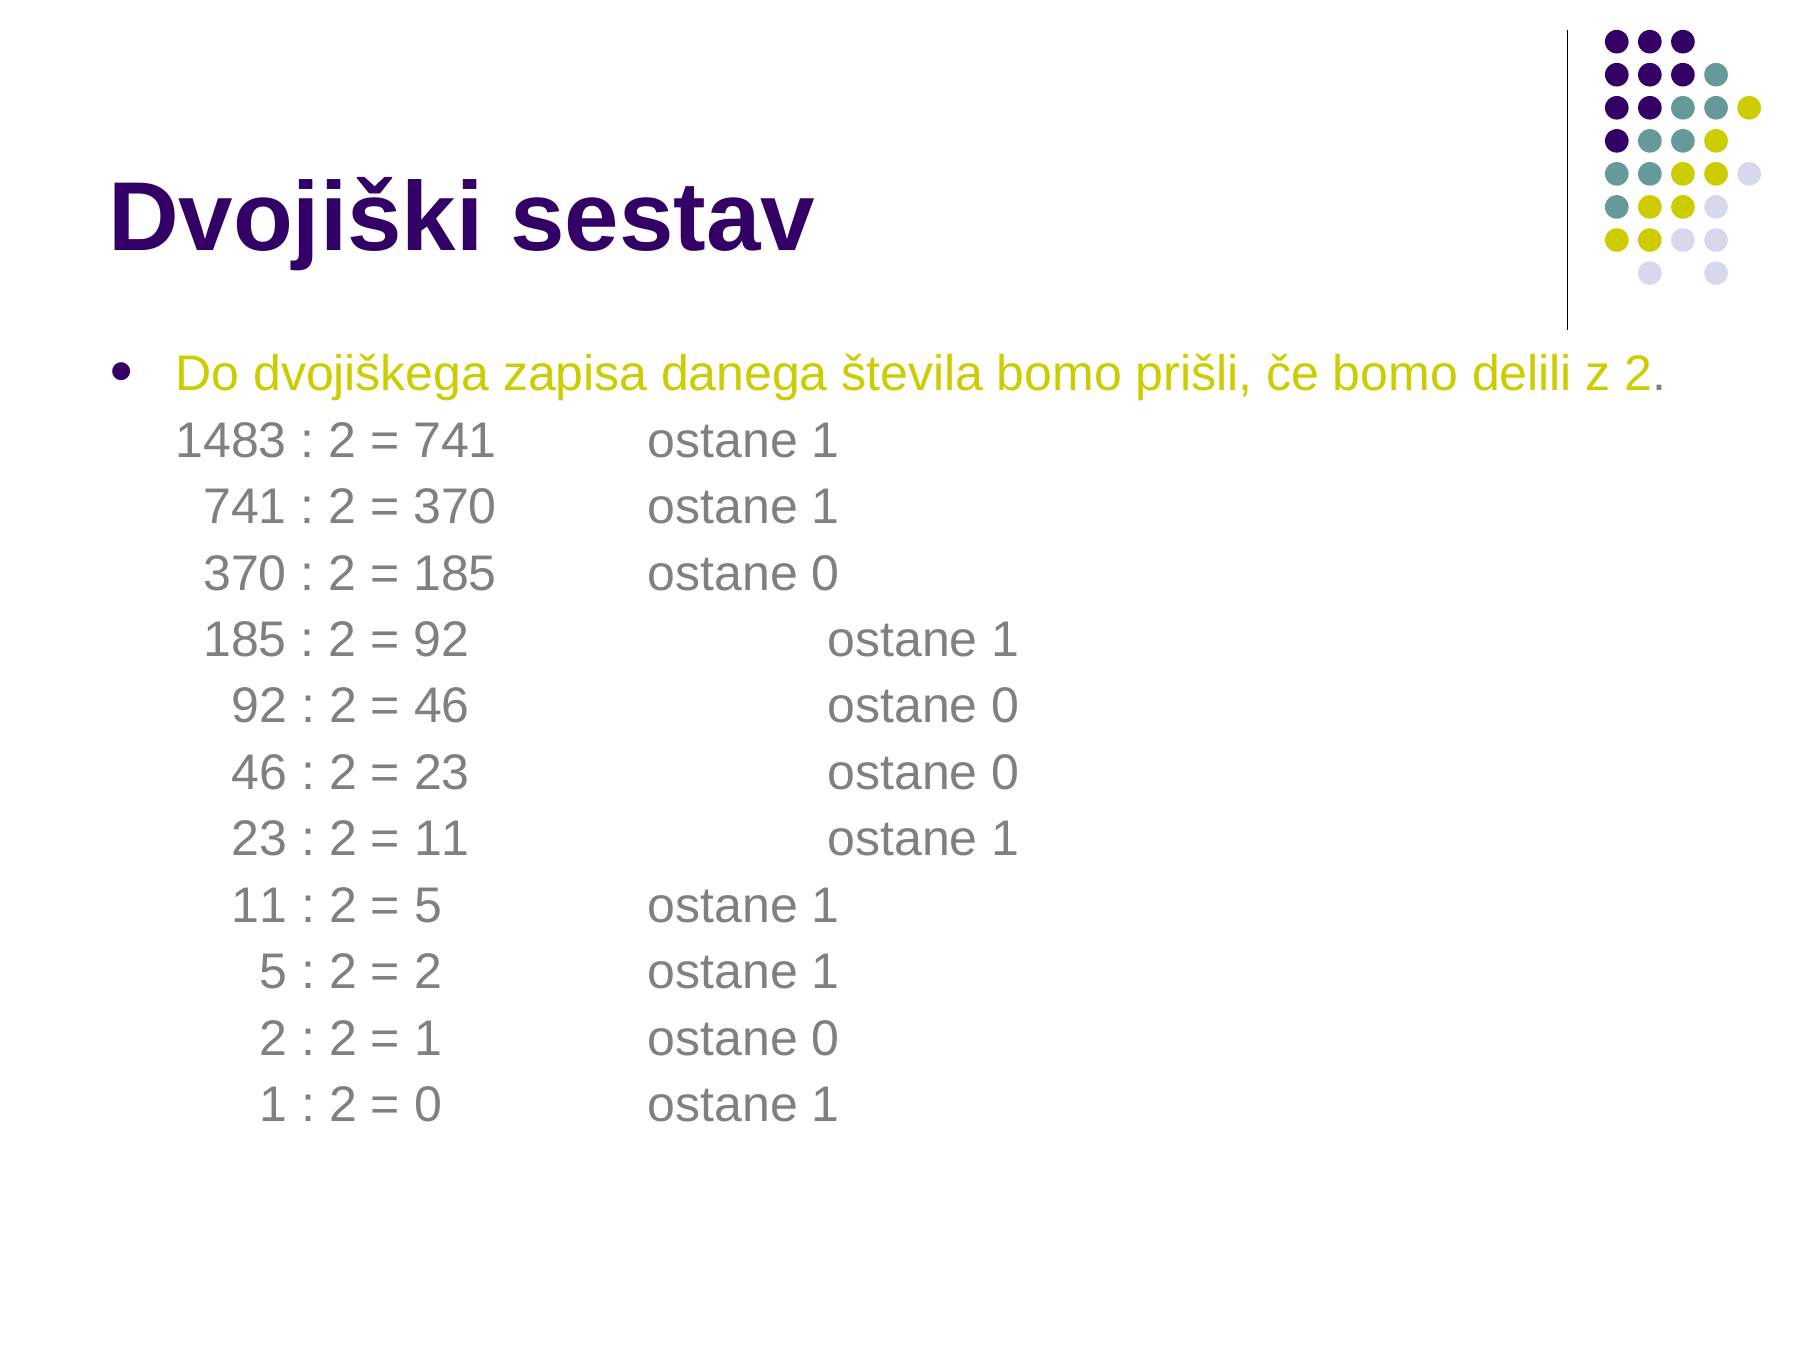

# Dvojiški sestav
Do dvojiškega zapisa danega števila bomo prišli, če bomo delili z 2.
	1483 : 2 = 741	ostane 1
	 741 : 2 = 370	ostane 1
	 370 : 2 = 185	ostane 0
	 185 : 2 = 92		ostane 1
 92 : 2 = 46		ostane 0
 46 : 2 = 23		ostane 0
 23 : 2 = 11		ostane 1
 11 : 2 = 5		ostane 1
 5 : 2 = 2		ostane 1
 2 : 2 = 1		ostane 0
 1 : 2 = 0		ostane 1